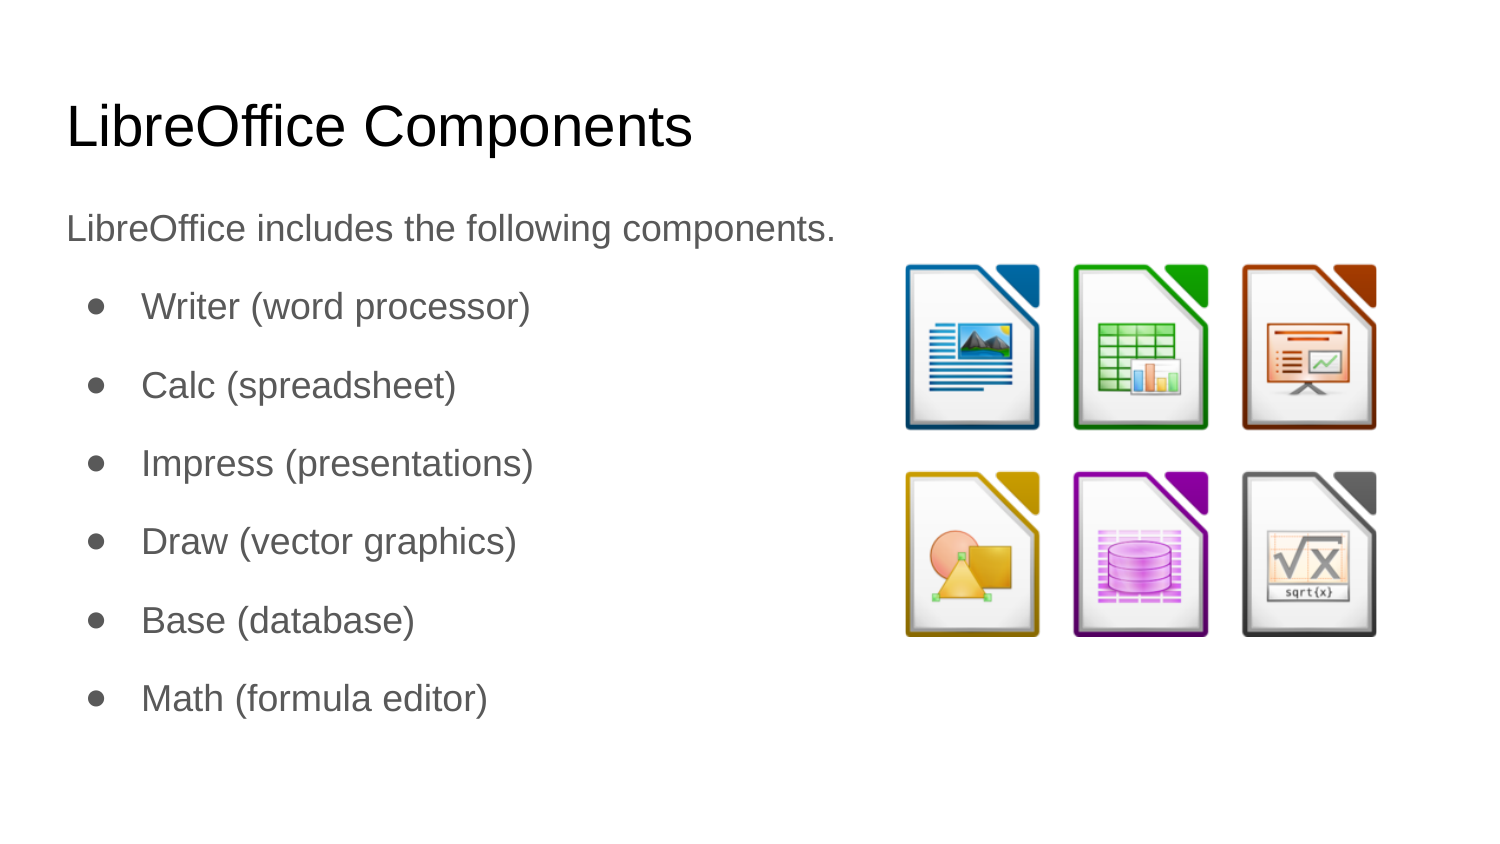

# LibreOffice Components
LibreOffice includes the following components.
Writer (word processor)
Calc (spreadsheet)
Impress (presentations)
Draw (vector graphics)
Base (database)
Math (formula editor)